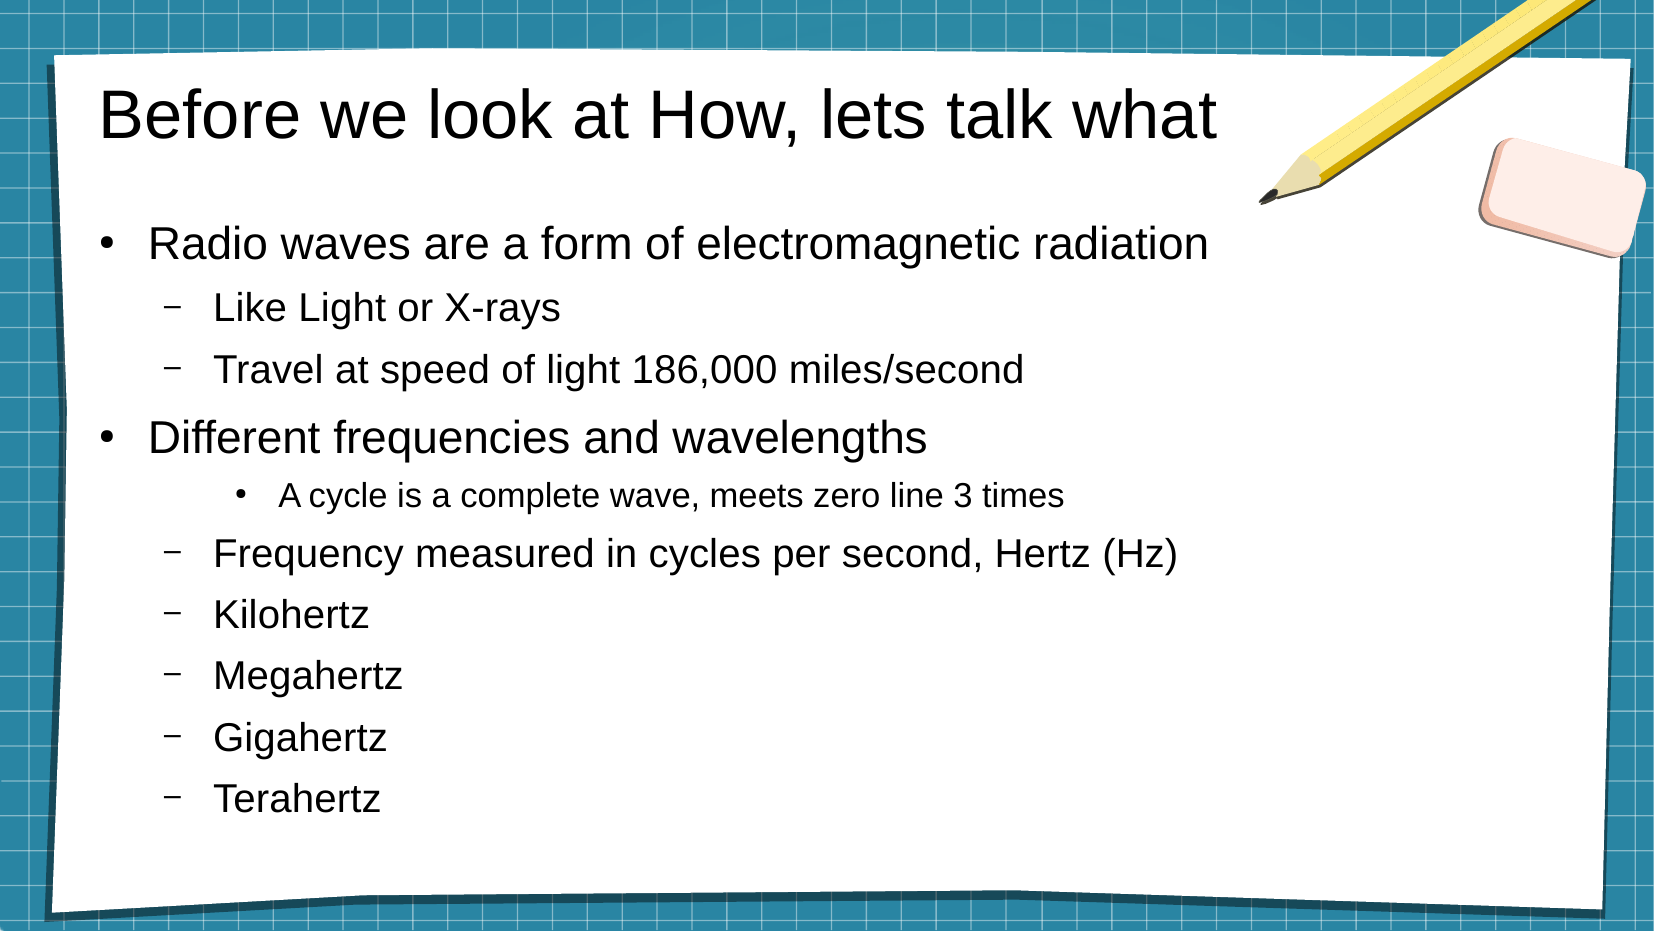

# Before we look at How, lets talk what
Radio waves are a form of electromagnetic radiation
Like Light or X-rays
Travel at speed of light 186,000 miles/second
Different frequencies and wavelengths
A cycle is a complete wave, meets zero line 3 times
Frequency measured in cycles per second, Hertz (Hz)
Kilohertz
Megahertz
Gigahertz
Terahertz